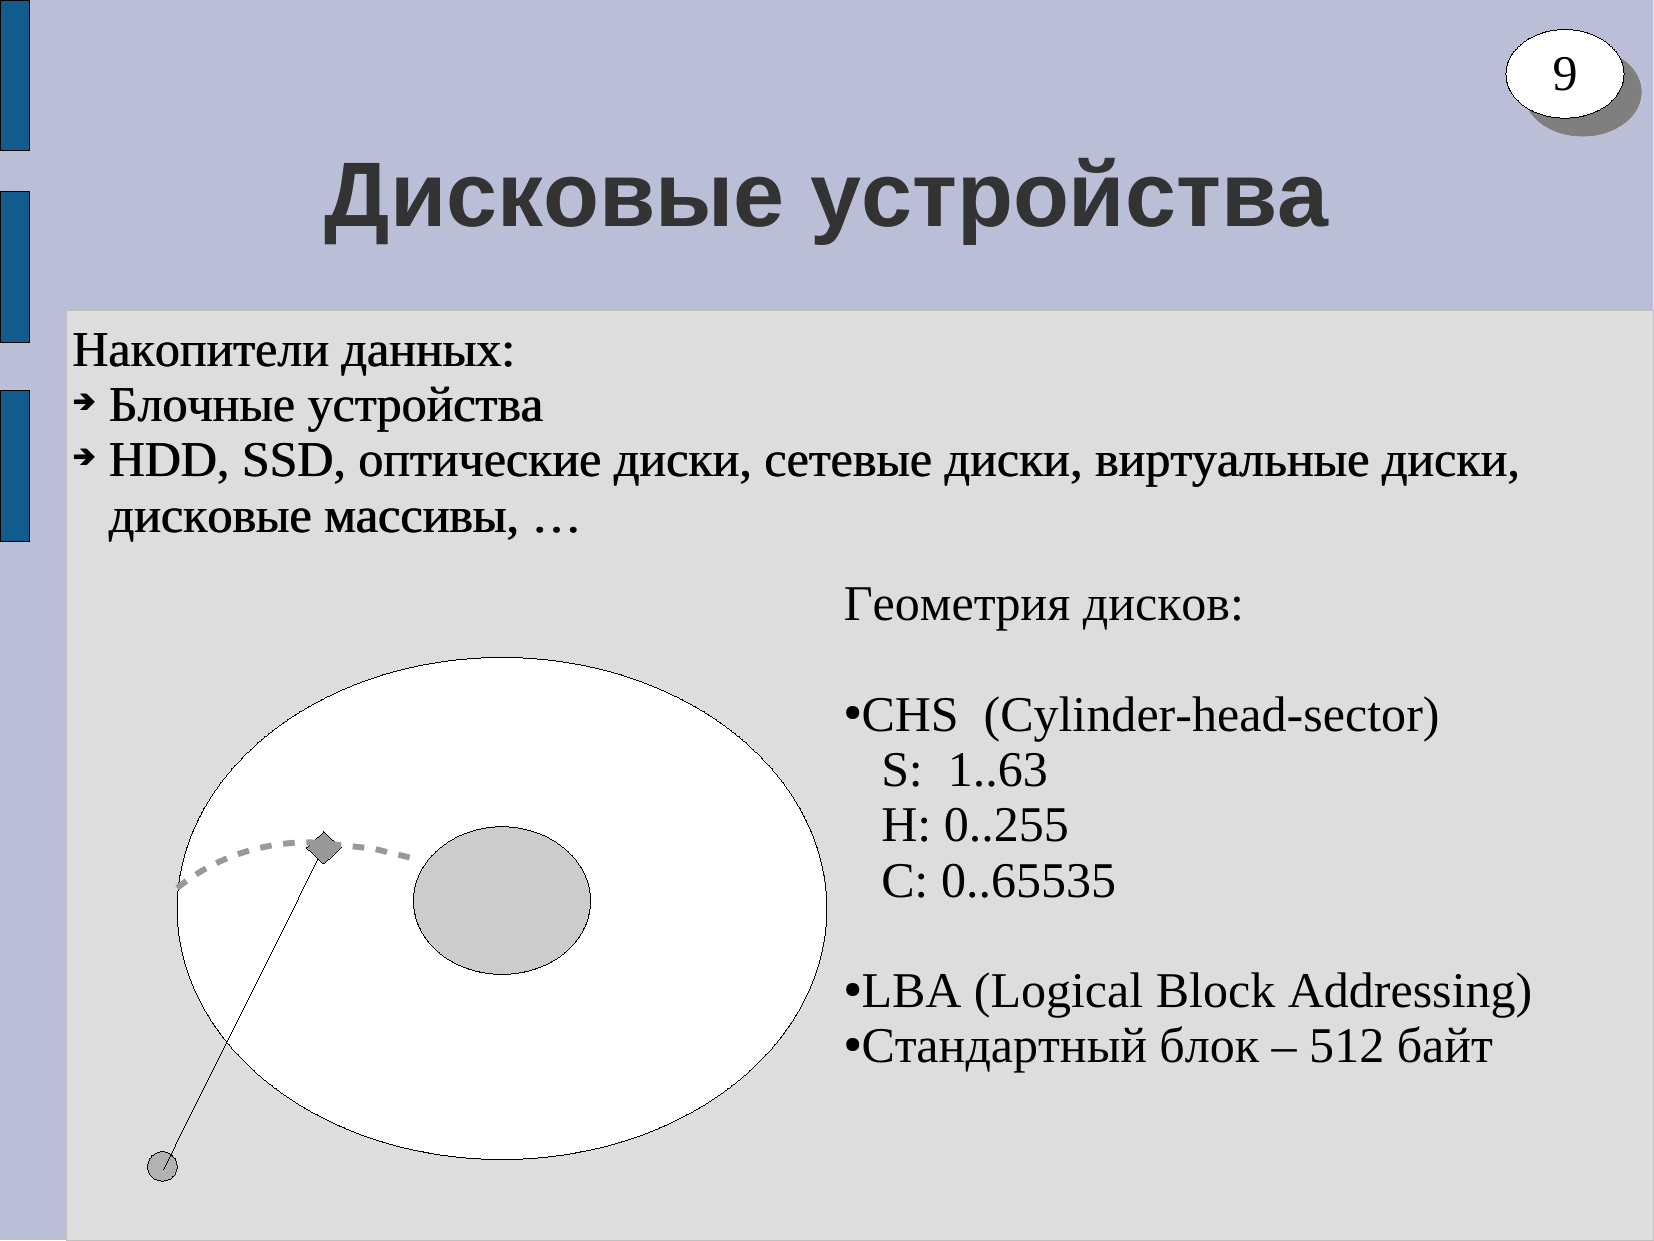

9
# Дисковые устройства
Накопители данных:
 Блочные устройства
 HDD, SSD, оптические диски, сетевые диски, виртуальные диски,
 дисковые массивы, …
Накопители данных:
 Блочные устройства
 HDD, SSD, оптические диски, сетевые диски, виртуальные диски,
 дисковые массивы, …
Геометрия дисков:
CHS (Cylinder-head-sector)
 S: 1..63
 H: 0..255
 C: 0..65535
LBA (Logical Block Addressing)
Стандартный блок – 512 байт